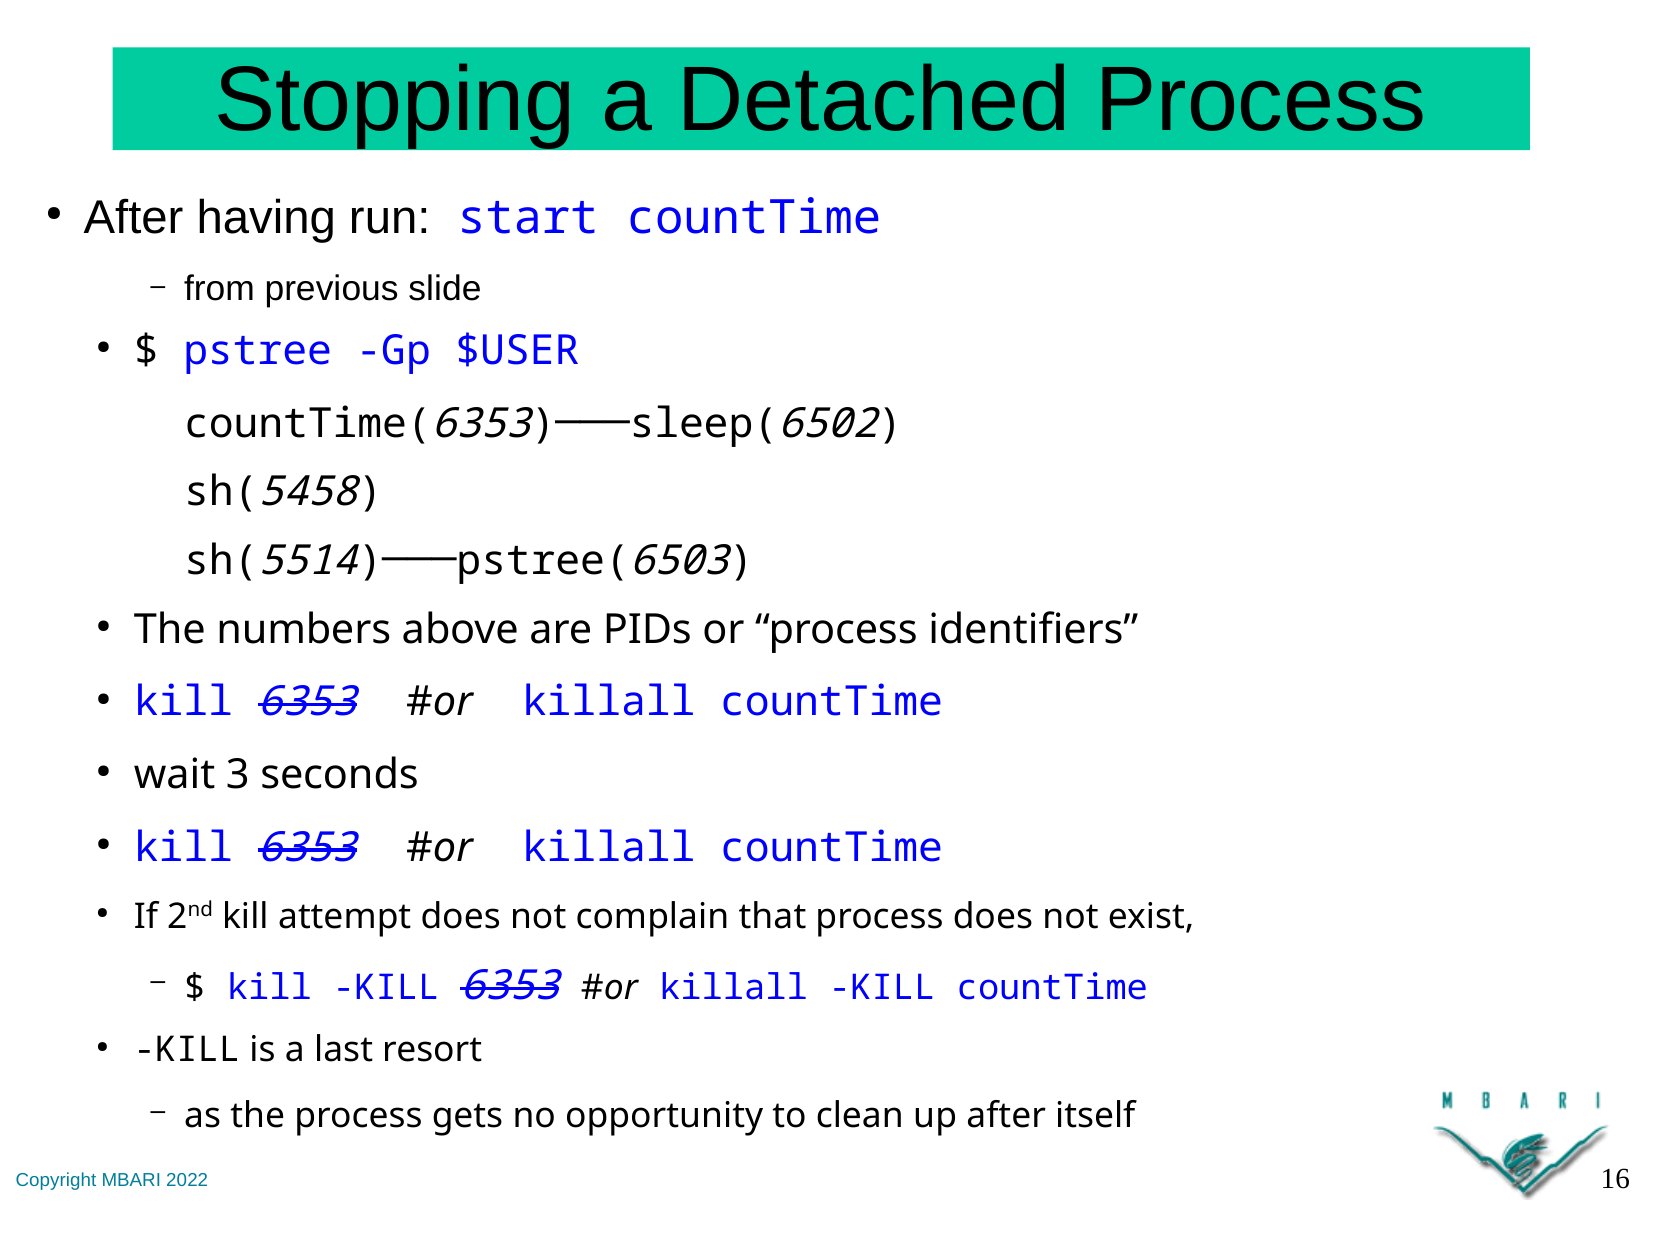

# Stopping a Detached Process
After having run: start countTime
from previous slide
$ pstree -Gp $USER
countTime(6353)───sleep(6502)
sh(5458)
sh(5514)───pstree(6503)
The numbers above are PIDs or “process identifiers”
kill 6353 #or killall countTime
wait 3 seconds
kill 6353 #or killall countTime
If 2nd kill attempt does not complain that process does not exist,
$ kill -KILL 6353 #or killall -KILL countTime
-KILL is a last resort
as the process gets no opportunity to clean up after itself